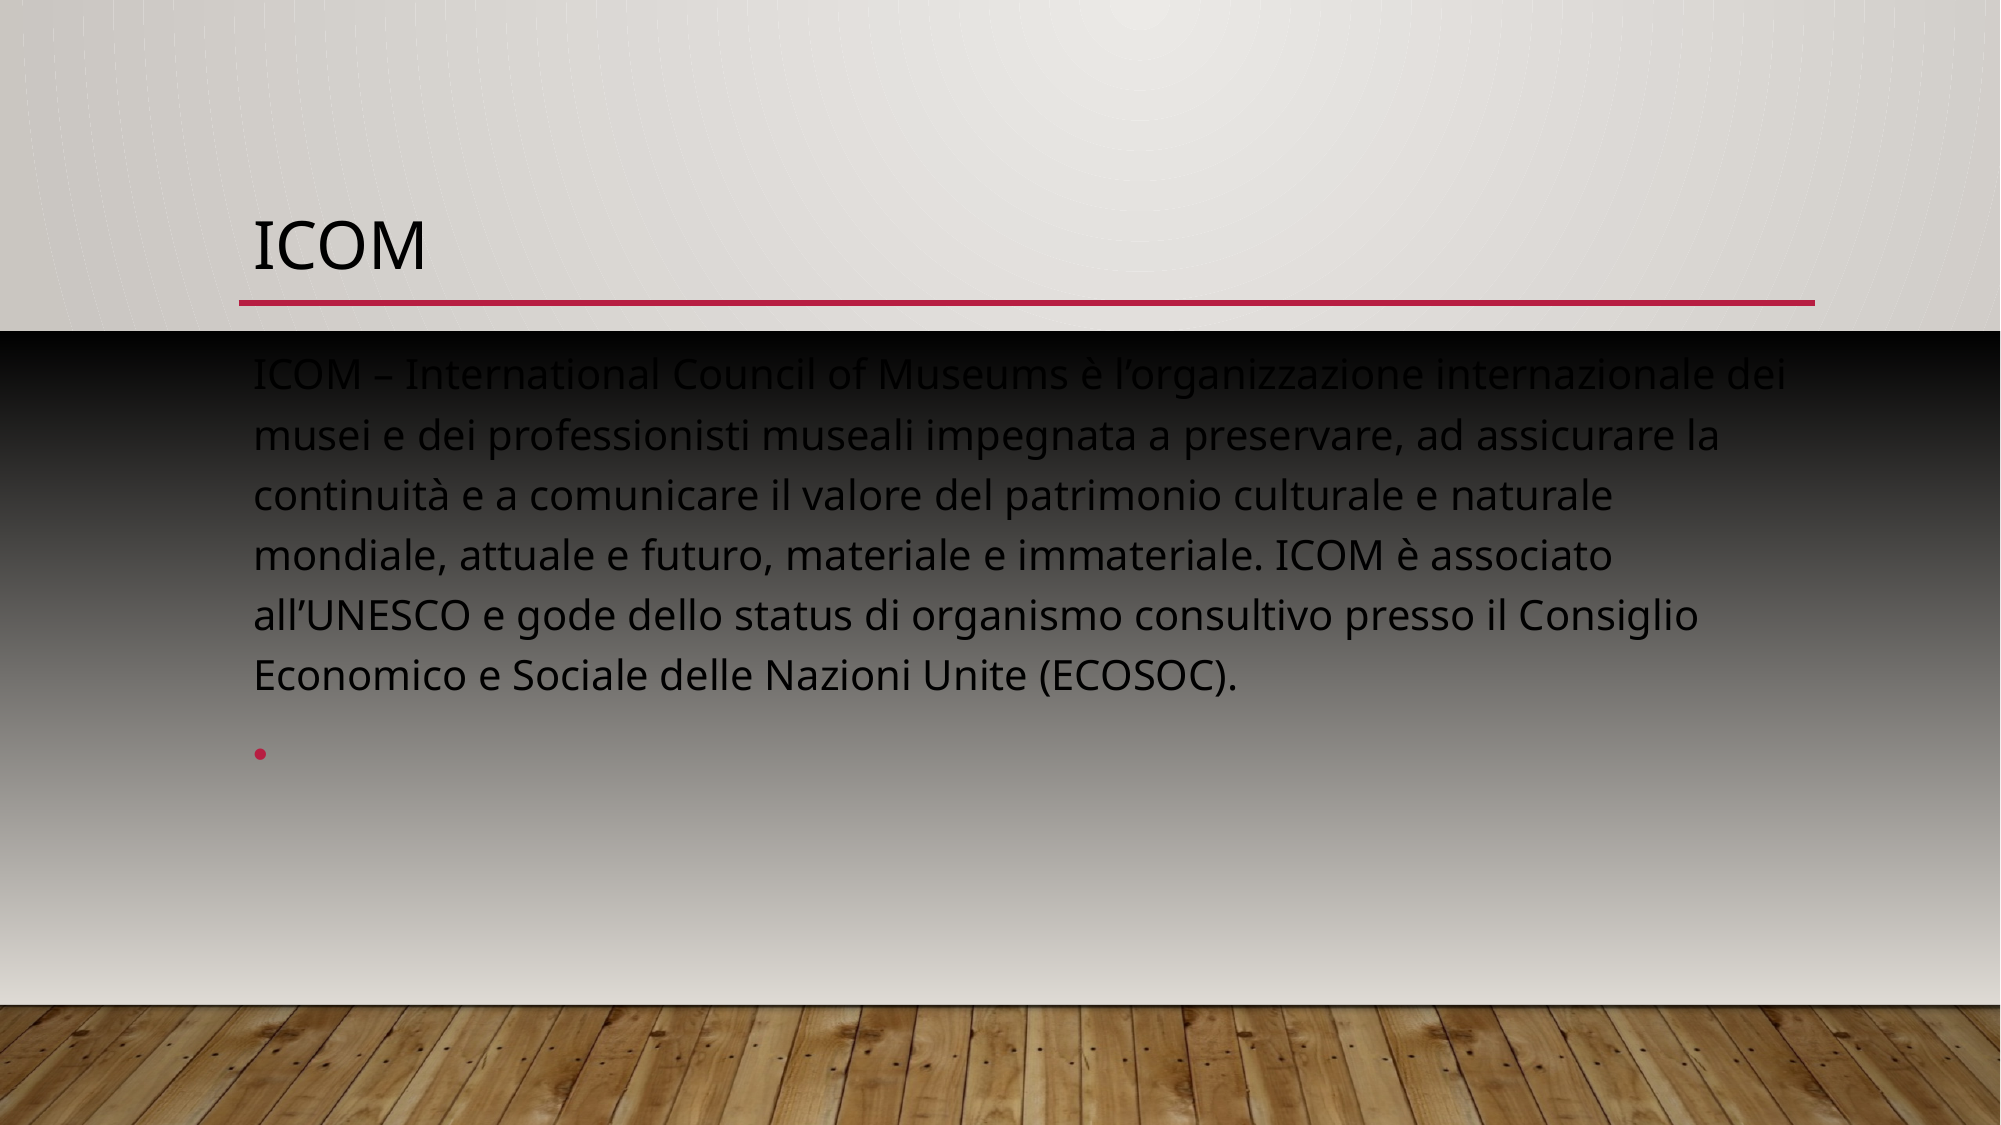

# ICOM
ICOM – International Council of Museums è l’organizzazione internazionale dei musei e dei professionisti museali impegnata a preservare, ad assicurare la continuità e a comunicare il valore del patrimonio culturale e naturale mondiale, attuale e futuro, materiale e immateriale. ICOM è associato all’UNESCO e gode dello status di organismo consultivo presso il Consiglio Economico e Sociale delle Nazioni Unite (ECOSOC).